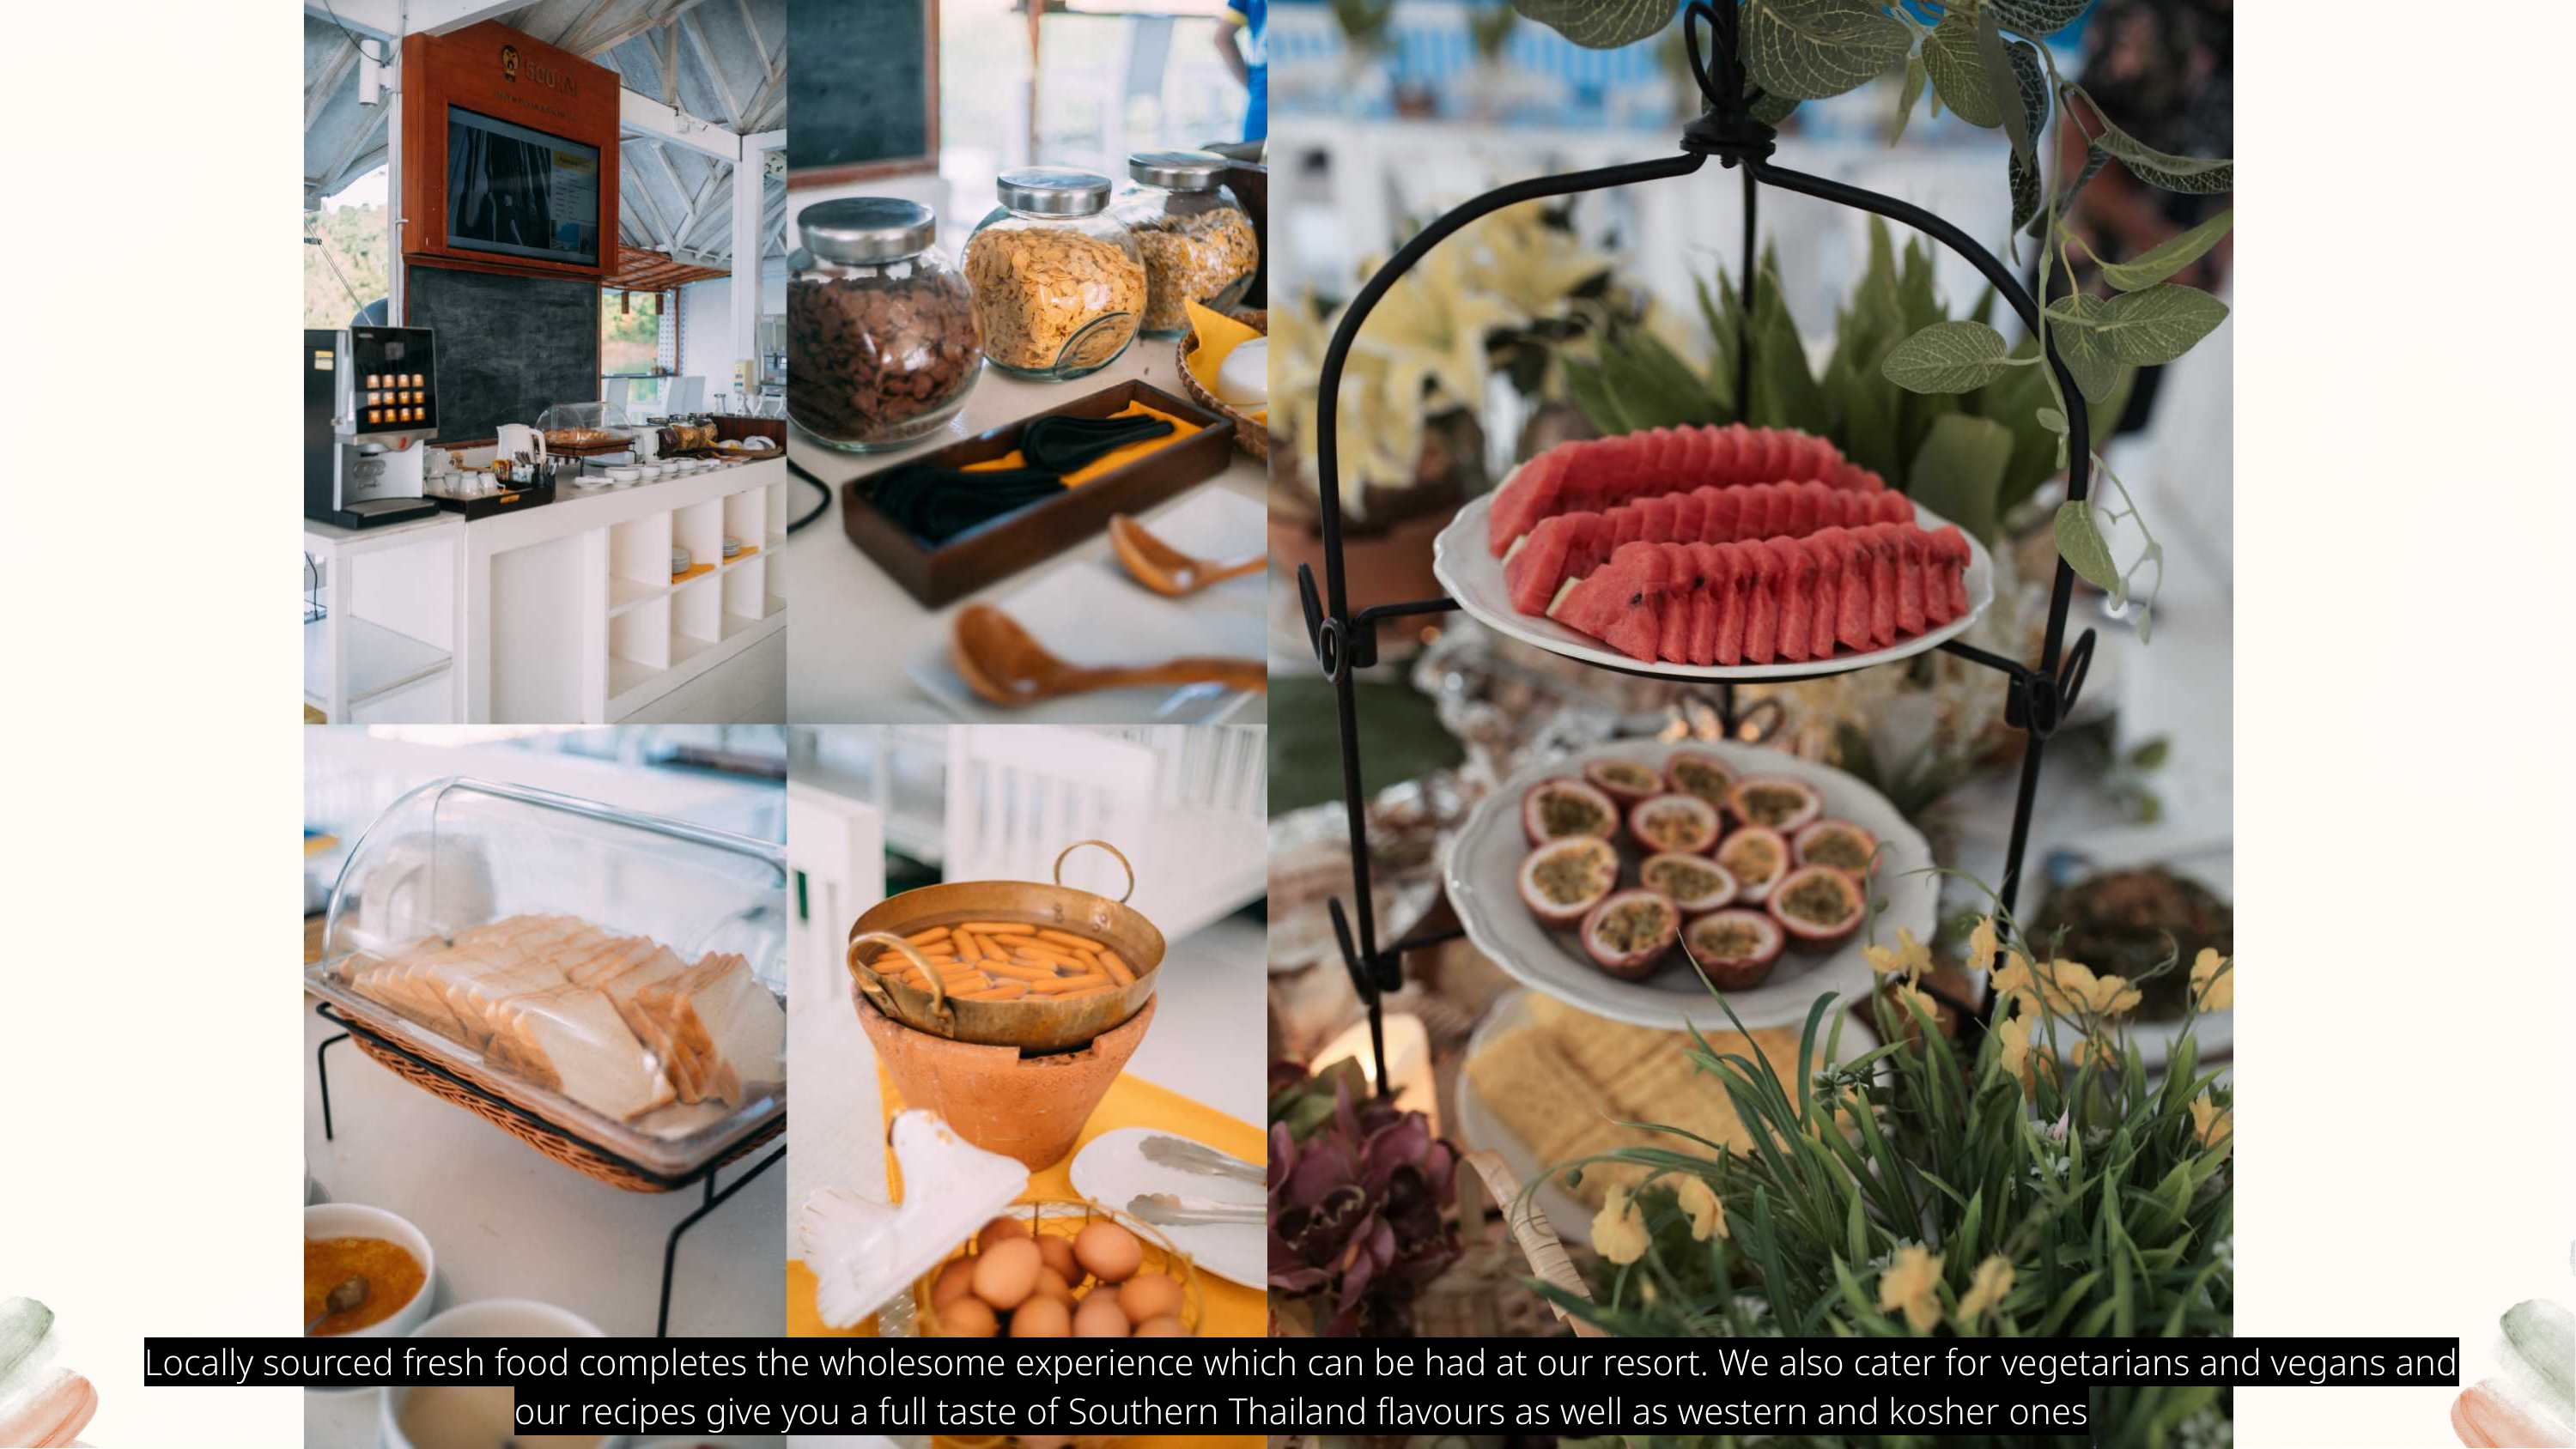

Locally sourced fresh food completes the wholesome experience which can be had at our resort. We also cater for vegetarians and vegans and our recipes give you a full taste of Southern Thailand flavours as well as western and kosher ones